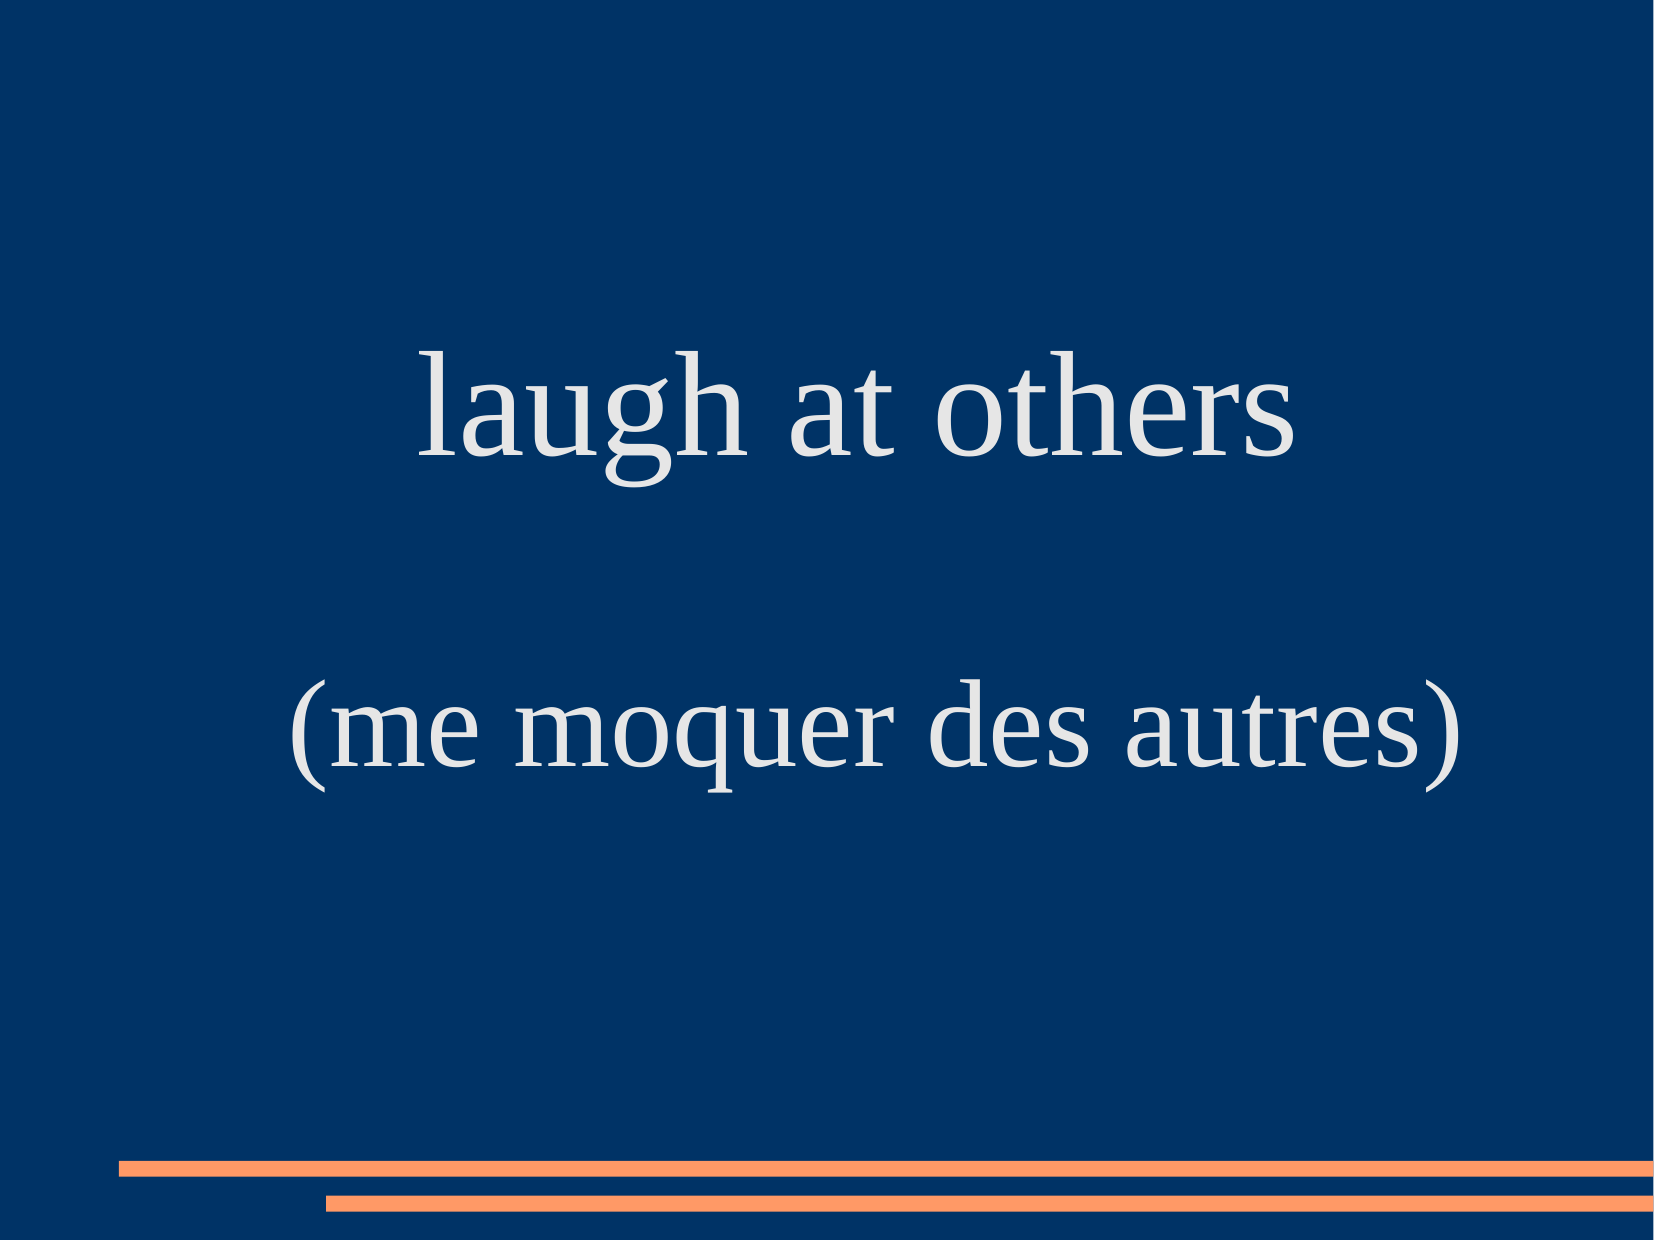

#
laugh at others
(me moquer des autres)